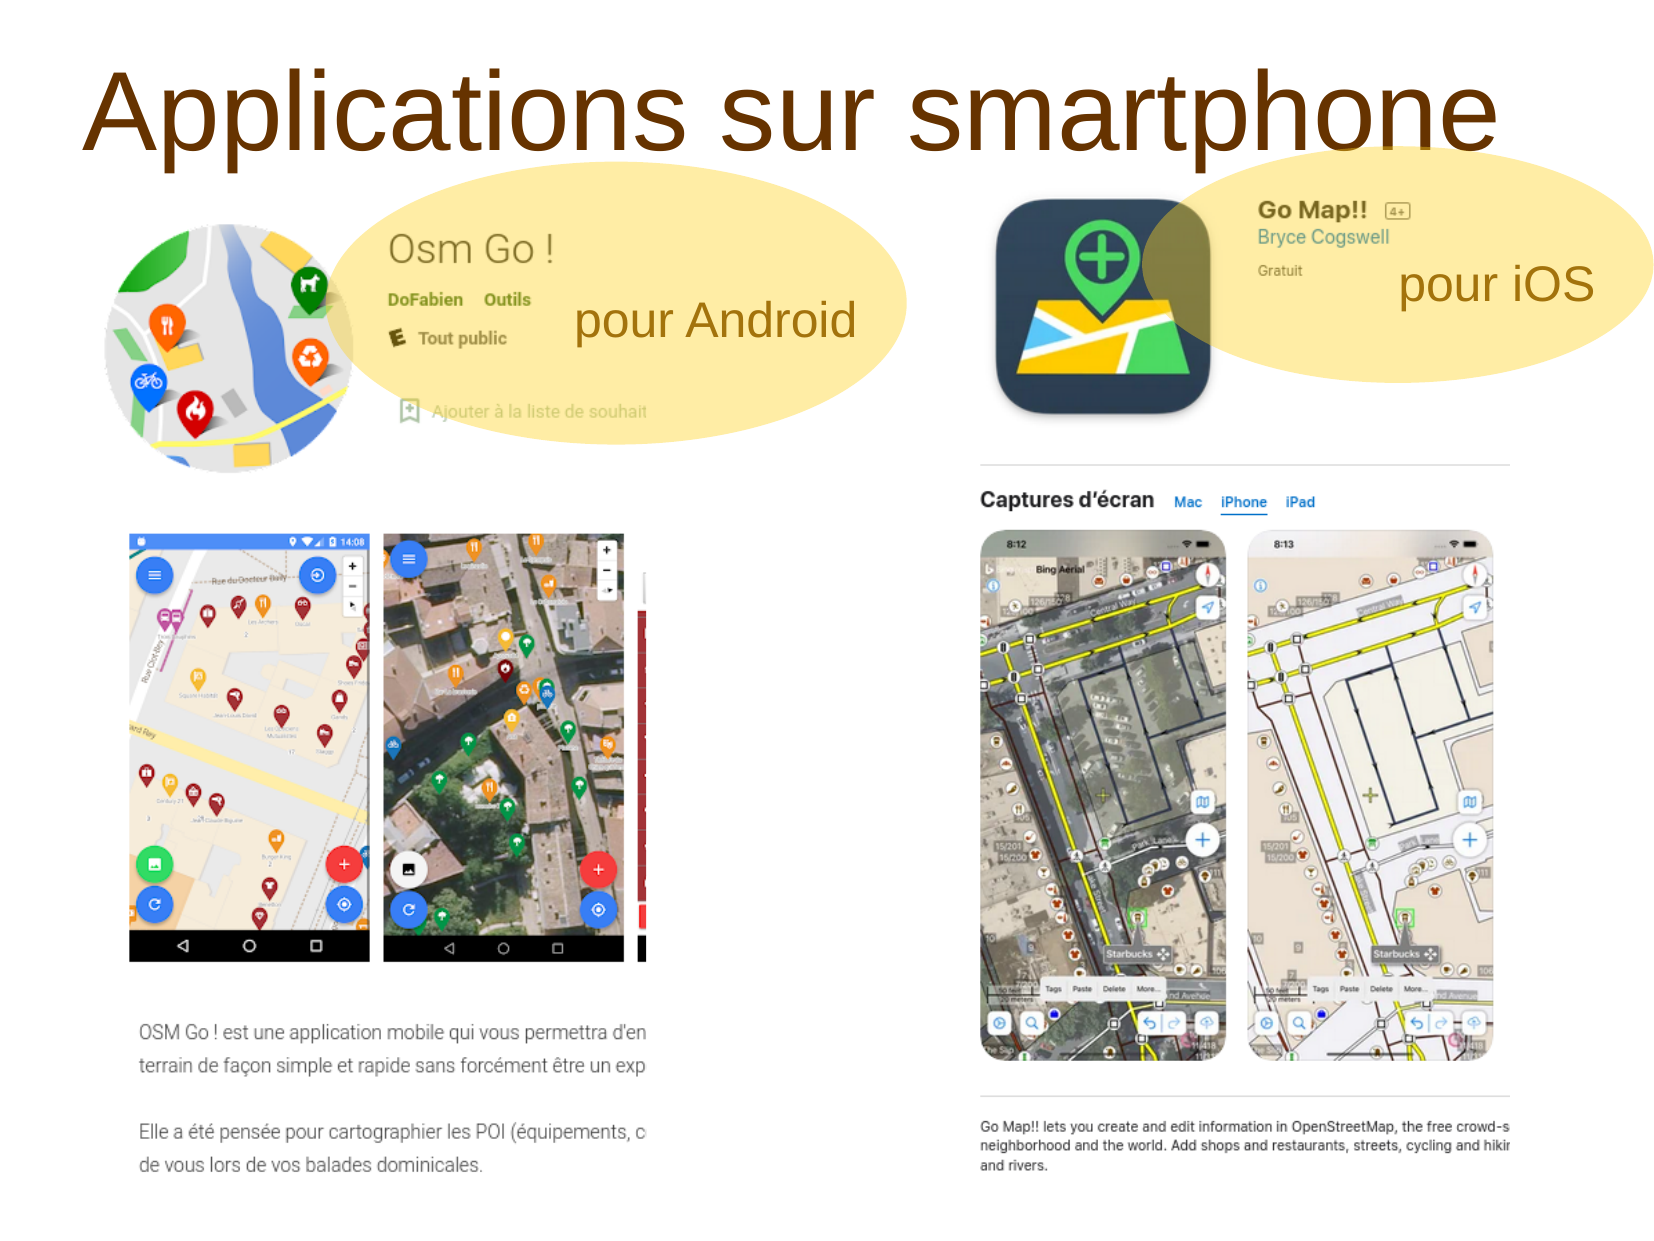

# Applications sur smartphone
pour iOS
pour Android